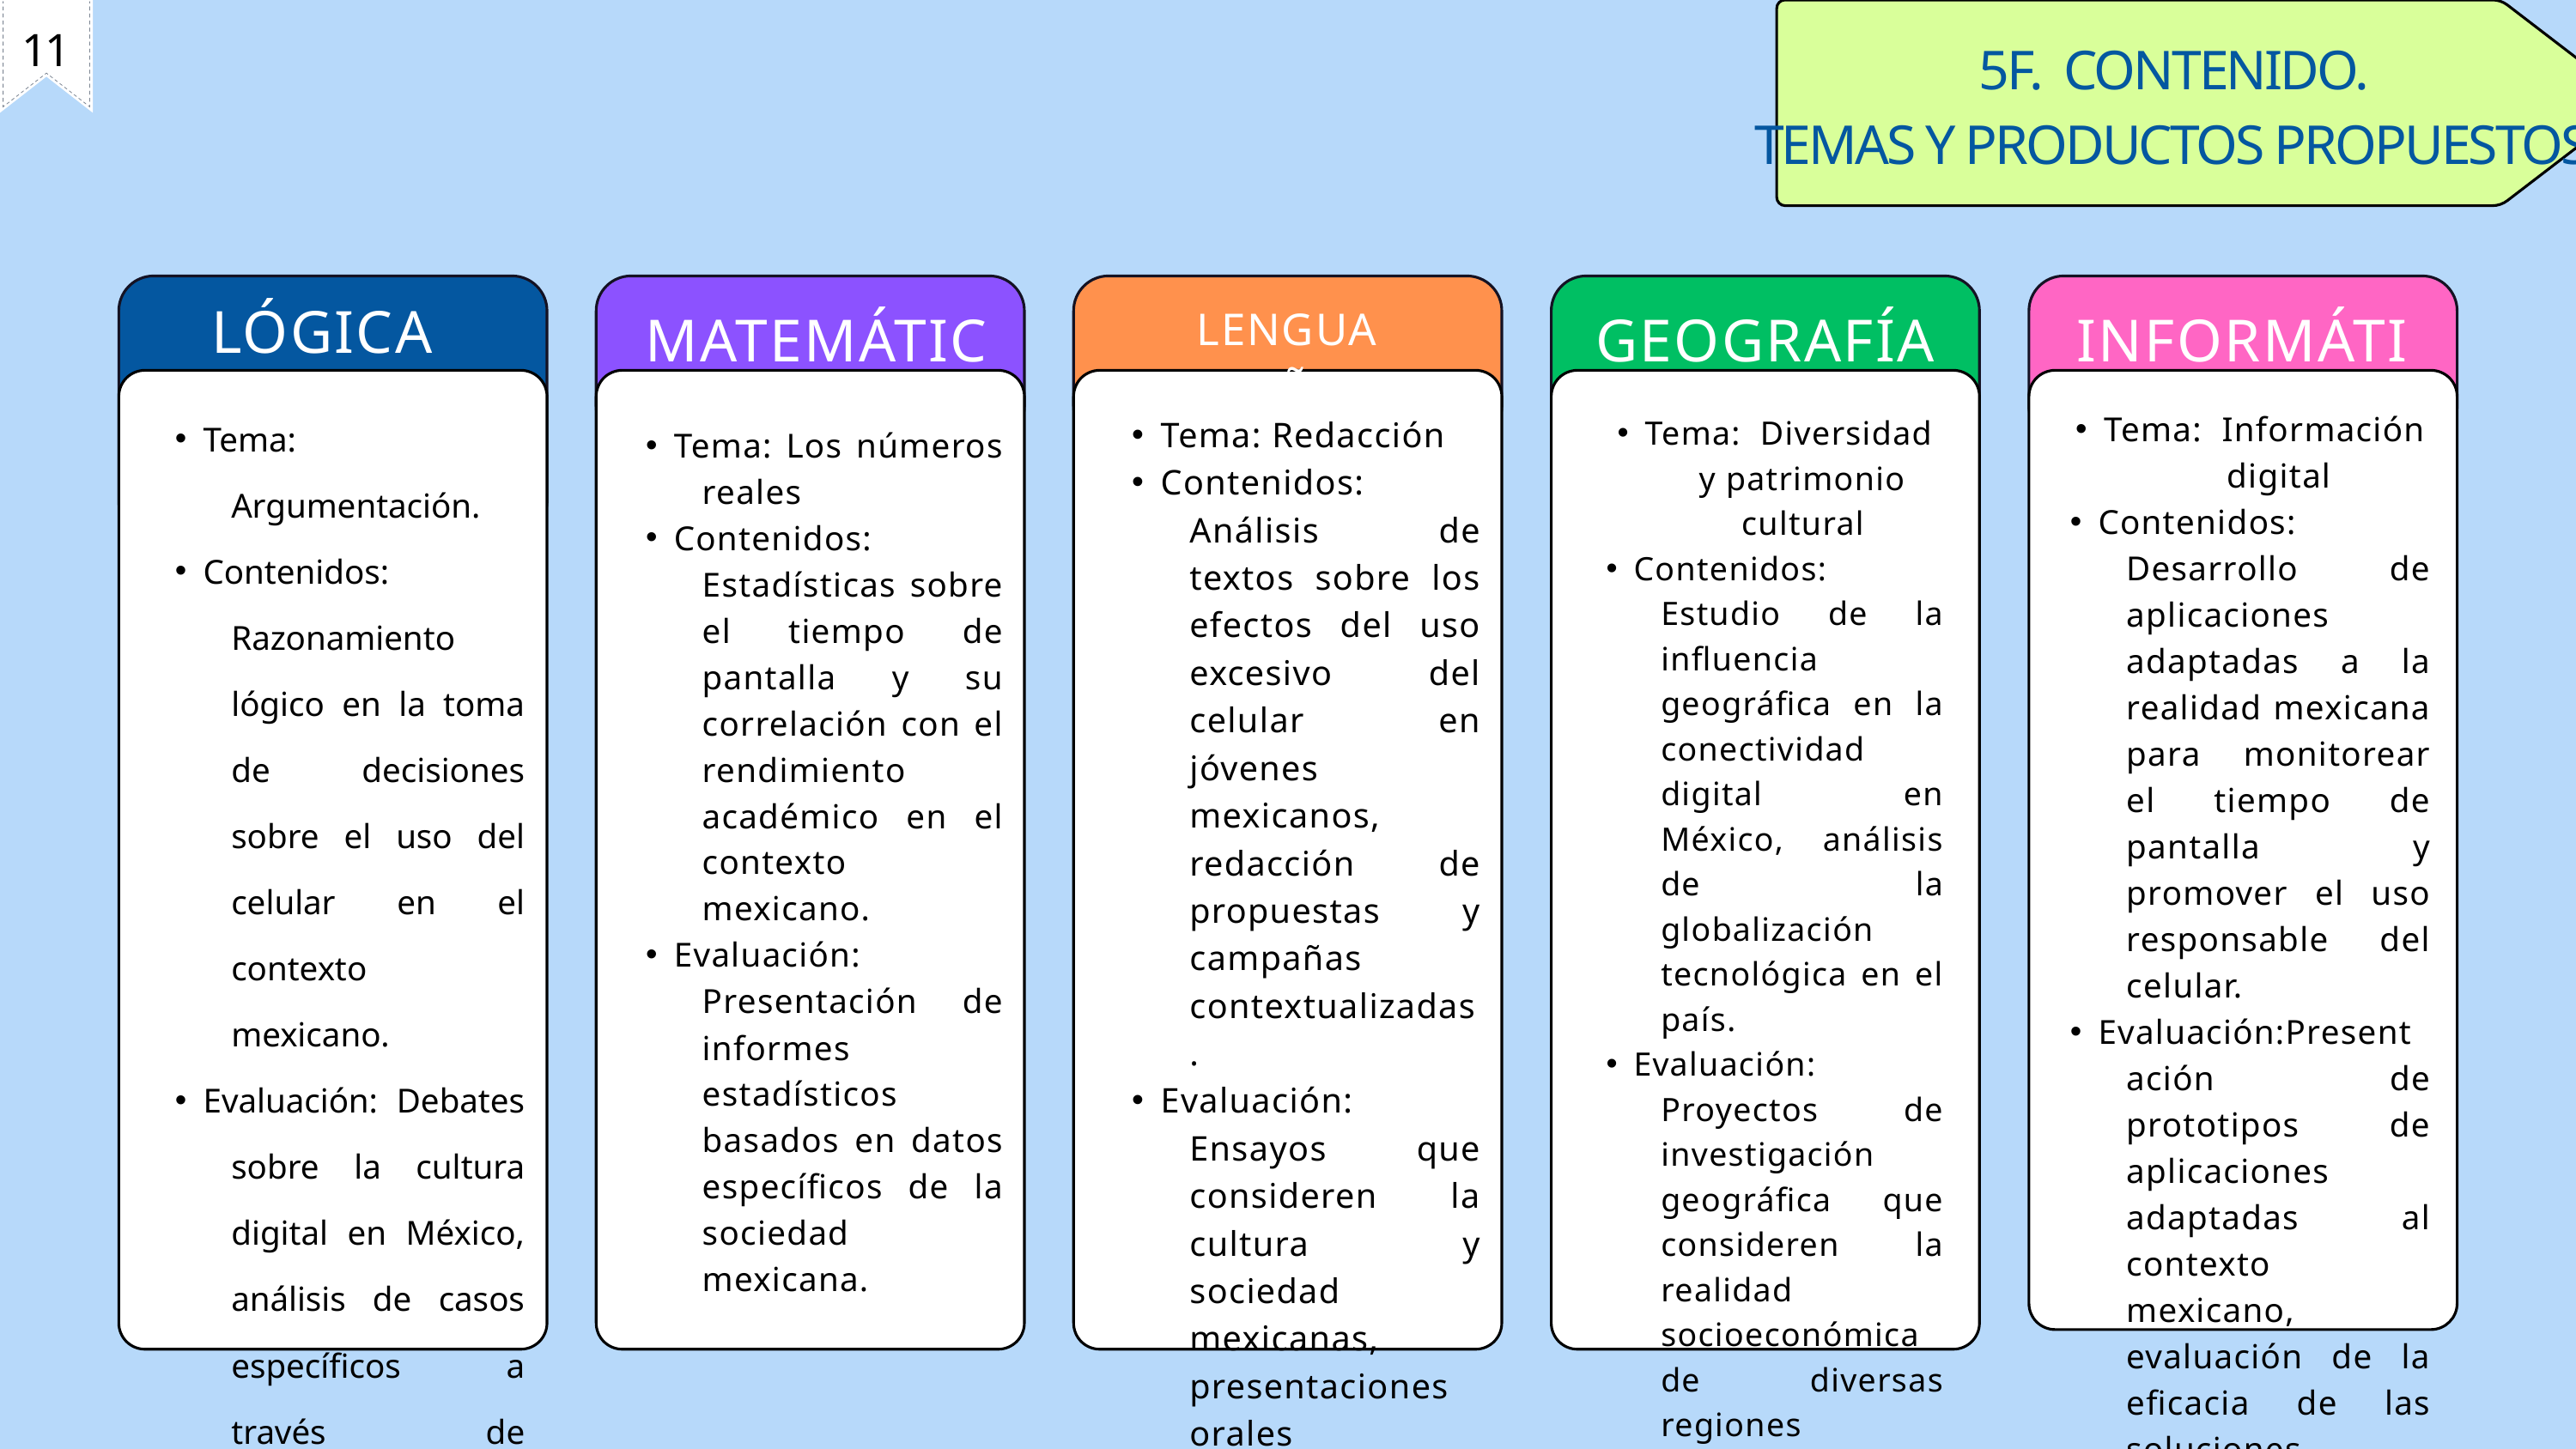

11
 5F. CONTENIDO.
TEMAS Y PRODUCTOS PROPUESTOS
LÓGICA
MATEMÁTICAS
GEOGRAFÍA
INFORMÁTICA
LENGUA ESPAÑOLA
Tema: Argumentación.
Contenidos: Razonamiento lógico en la toma de decisiones sobre el uso del celular en el contexto mexicano.
Evaluación: Debates sobre la cultura digital en México, análisis de casos específicos a través de identificación de argumentos y/o falacias.
Tema: Información digital
Contenidos: Desarrollo de aplicaciones adaptadas a la realidad mexicana para monitorear el tiempo de pantalla y promover el uso responsable del celular.
Evaluación:Presentación de prototipos de aplicaciones adaptadas al contexto mexicano, evaluación de la eficacia de las soluciones propuestas en el ámbito cultural y social mexicano.
Tema: Redacción
Contenidos: Análisis de textos sobre los efectos del uso excesivo del celular en jóvenes mexicanos, redacción de propuestas y campañas contextualizadas.
Evaluación: Ensayos que consideren la cultura y sociedad mexicanas, presentaciones orales contextualizadas.
Tema: Diversidad y patrimonio cultural
Contenidos: Estudio de la influencia geográfica en la conectividad digital en México, análisis de la globalización tecnológica en el país.
Evaluación: Proyectos de investigación geográfica que consideren la realidad socioeconómica de diversas regiones mexicanas.
Tema: Los números reales
Contenidos: Estadísticas sobre el tiempo de pantalla y su correlación con el rendimiento académico en el contexto mexicano.
Evaluación: Presentación de informes estadísticos basados en datos específicos de la sociedad mexicana.